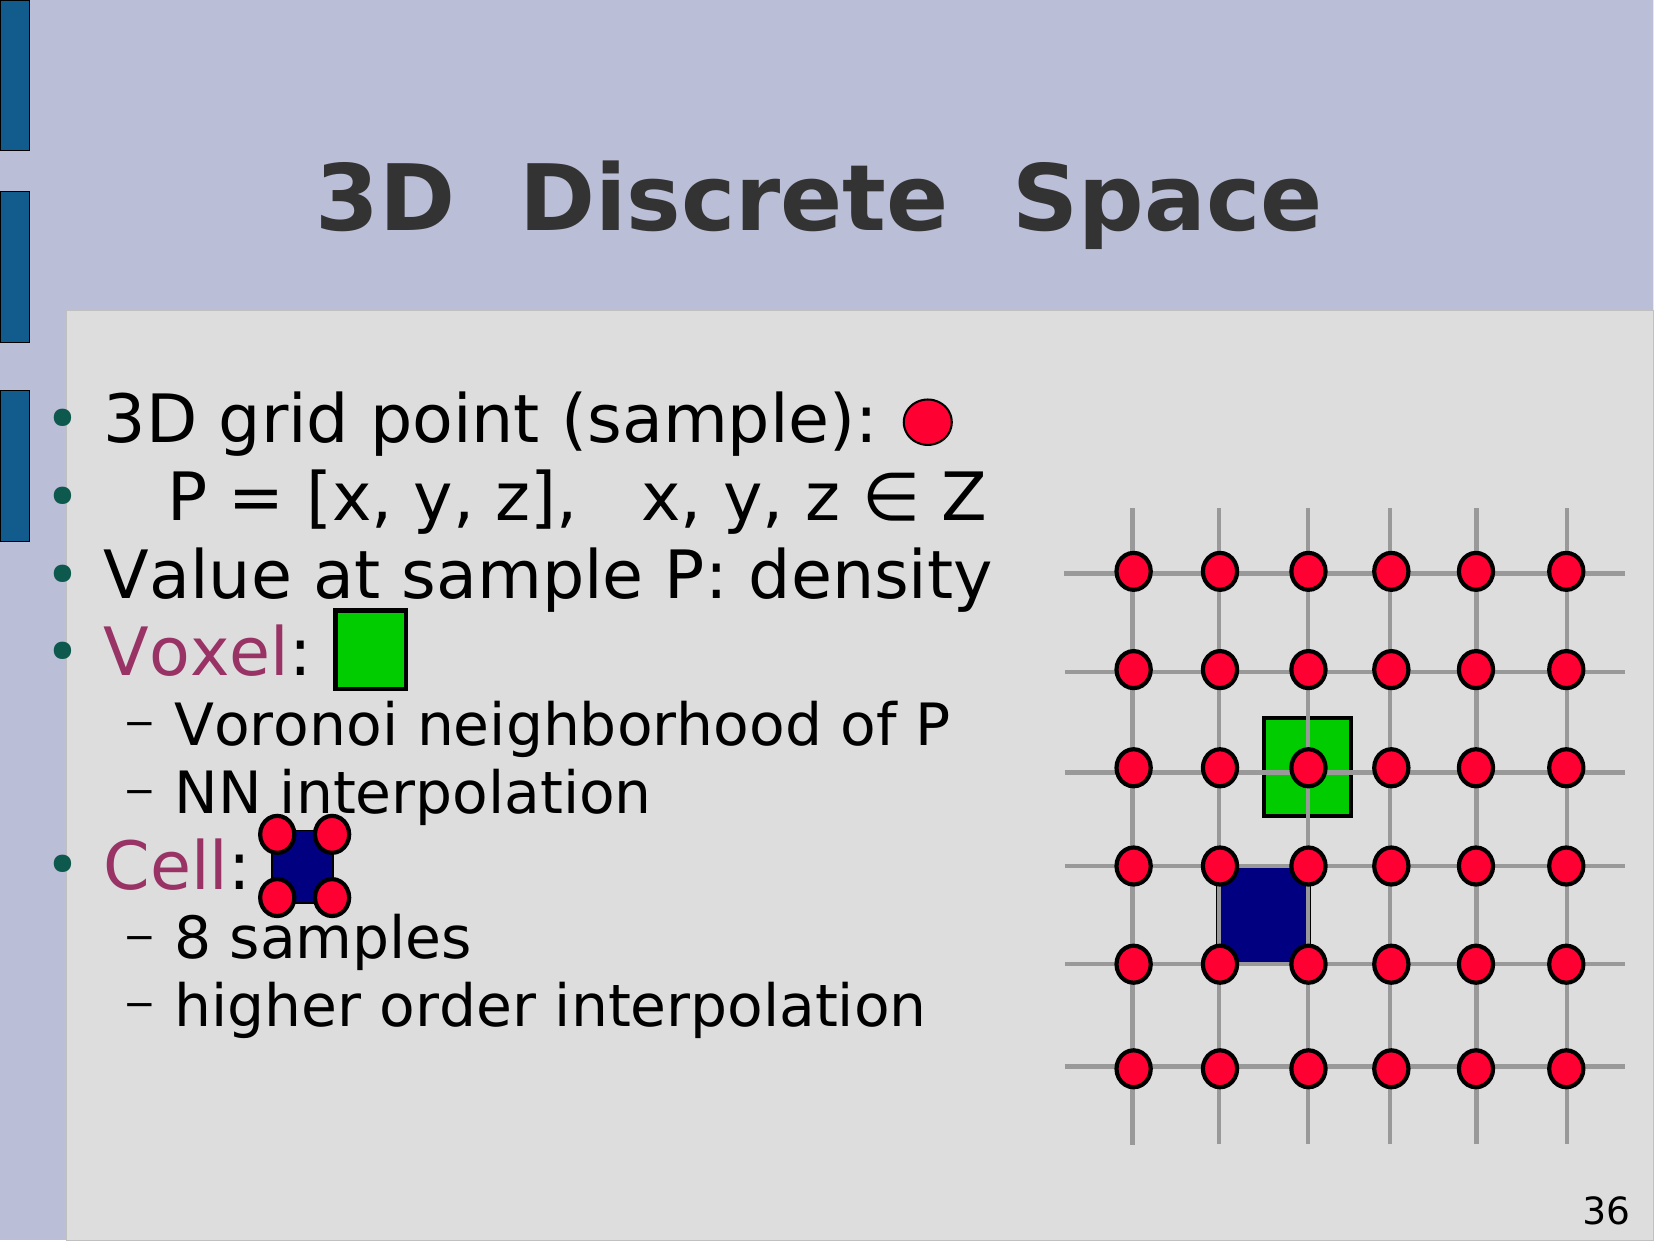

# 3D Discrete Space
3D grid point (sample):
 P = [x, y, z], x, y, z ∈ Z
Value at sample P: density
Voxel:
Voronoi neighborhood of P
NN interpolation
Cell:
8 samples
higher order interpolation